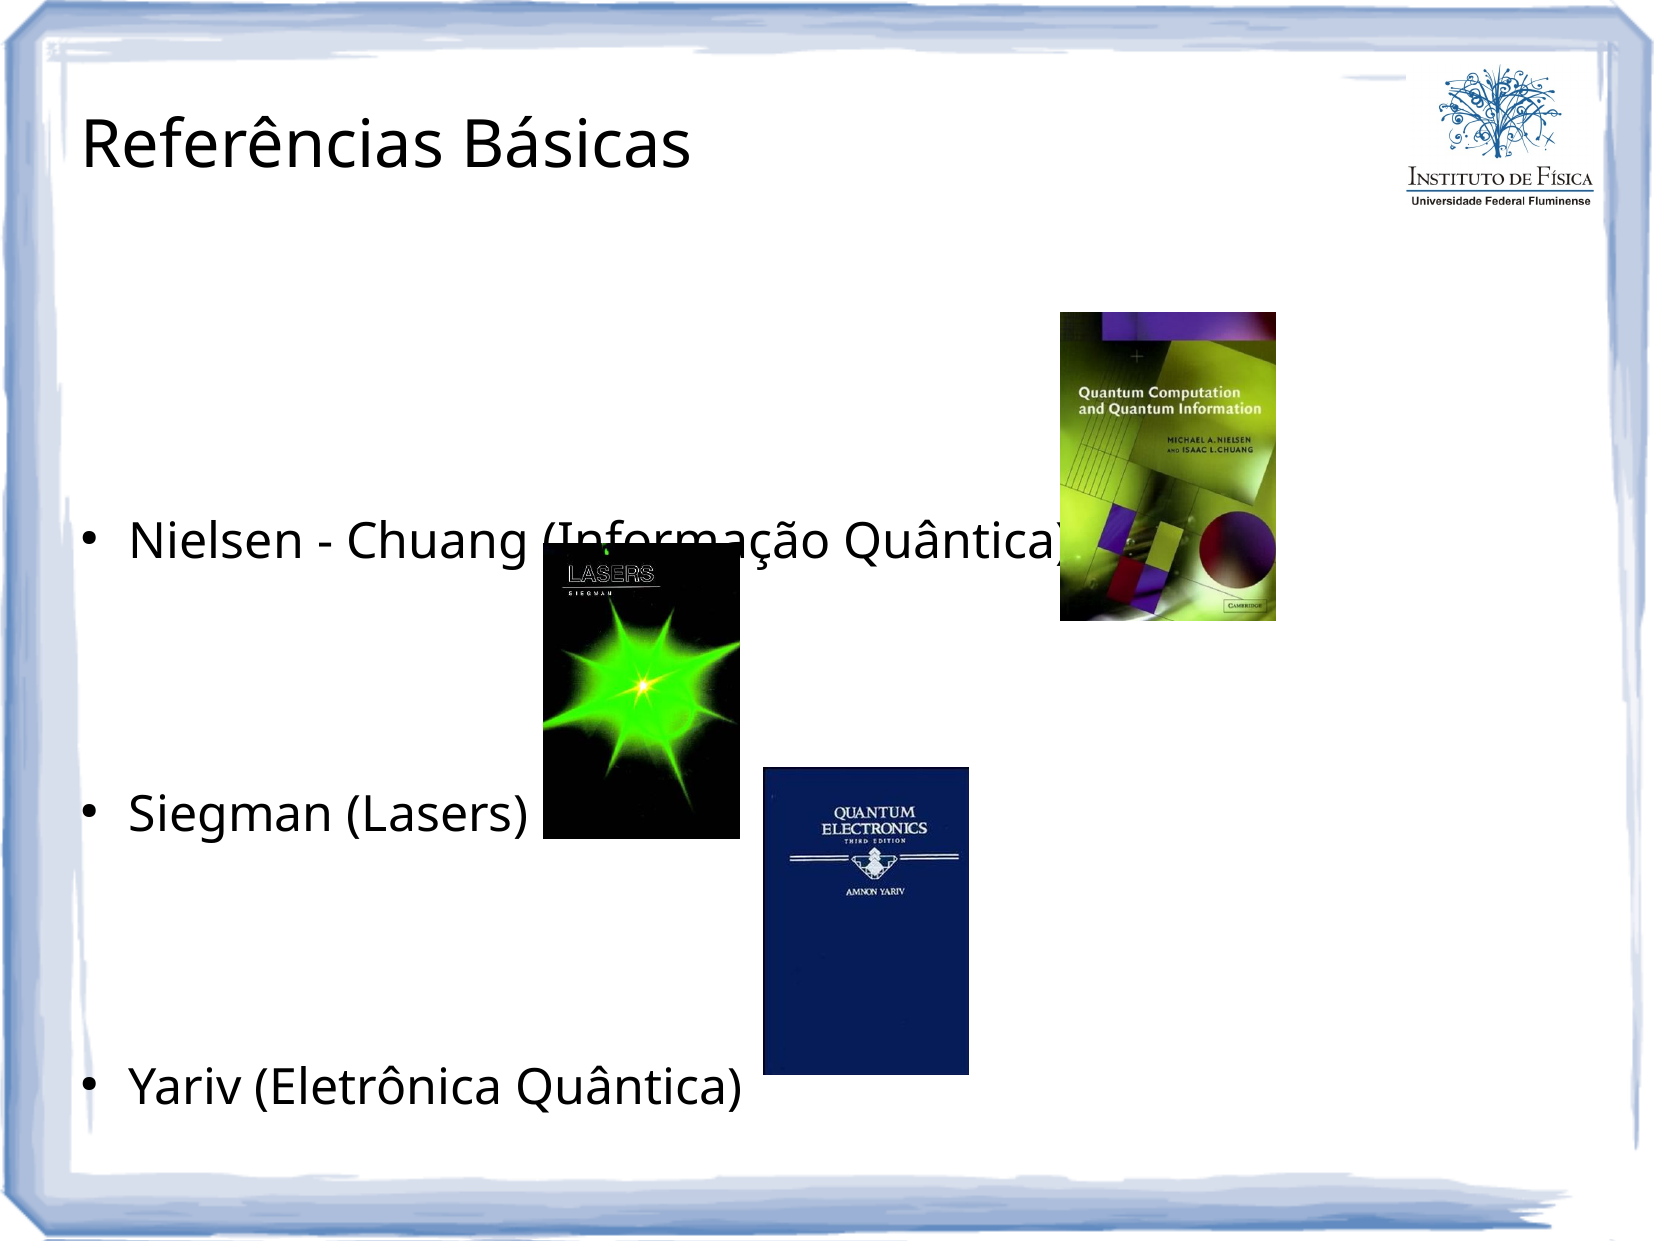

Referências Básicas
 Nielsen - Chuang (Informação Quântica)
 Siegman (Lasers)
 Yariv (Eletrônica Quântica)